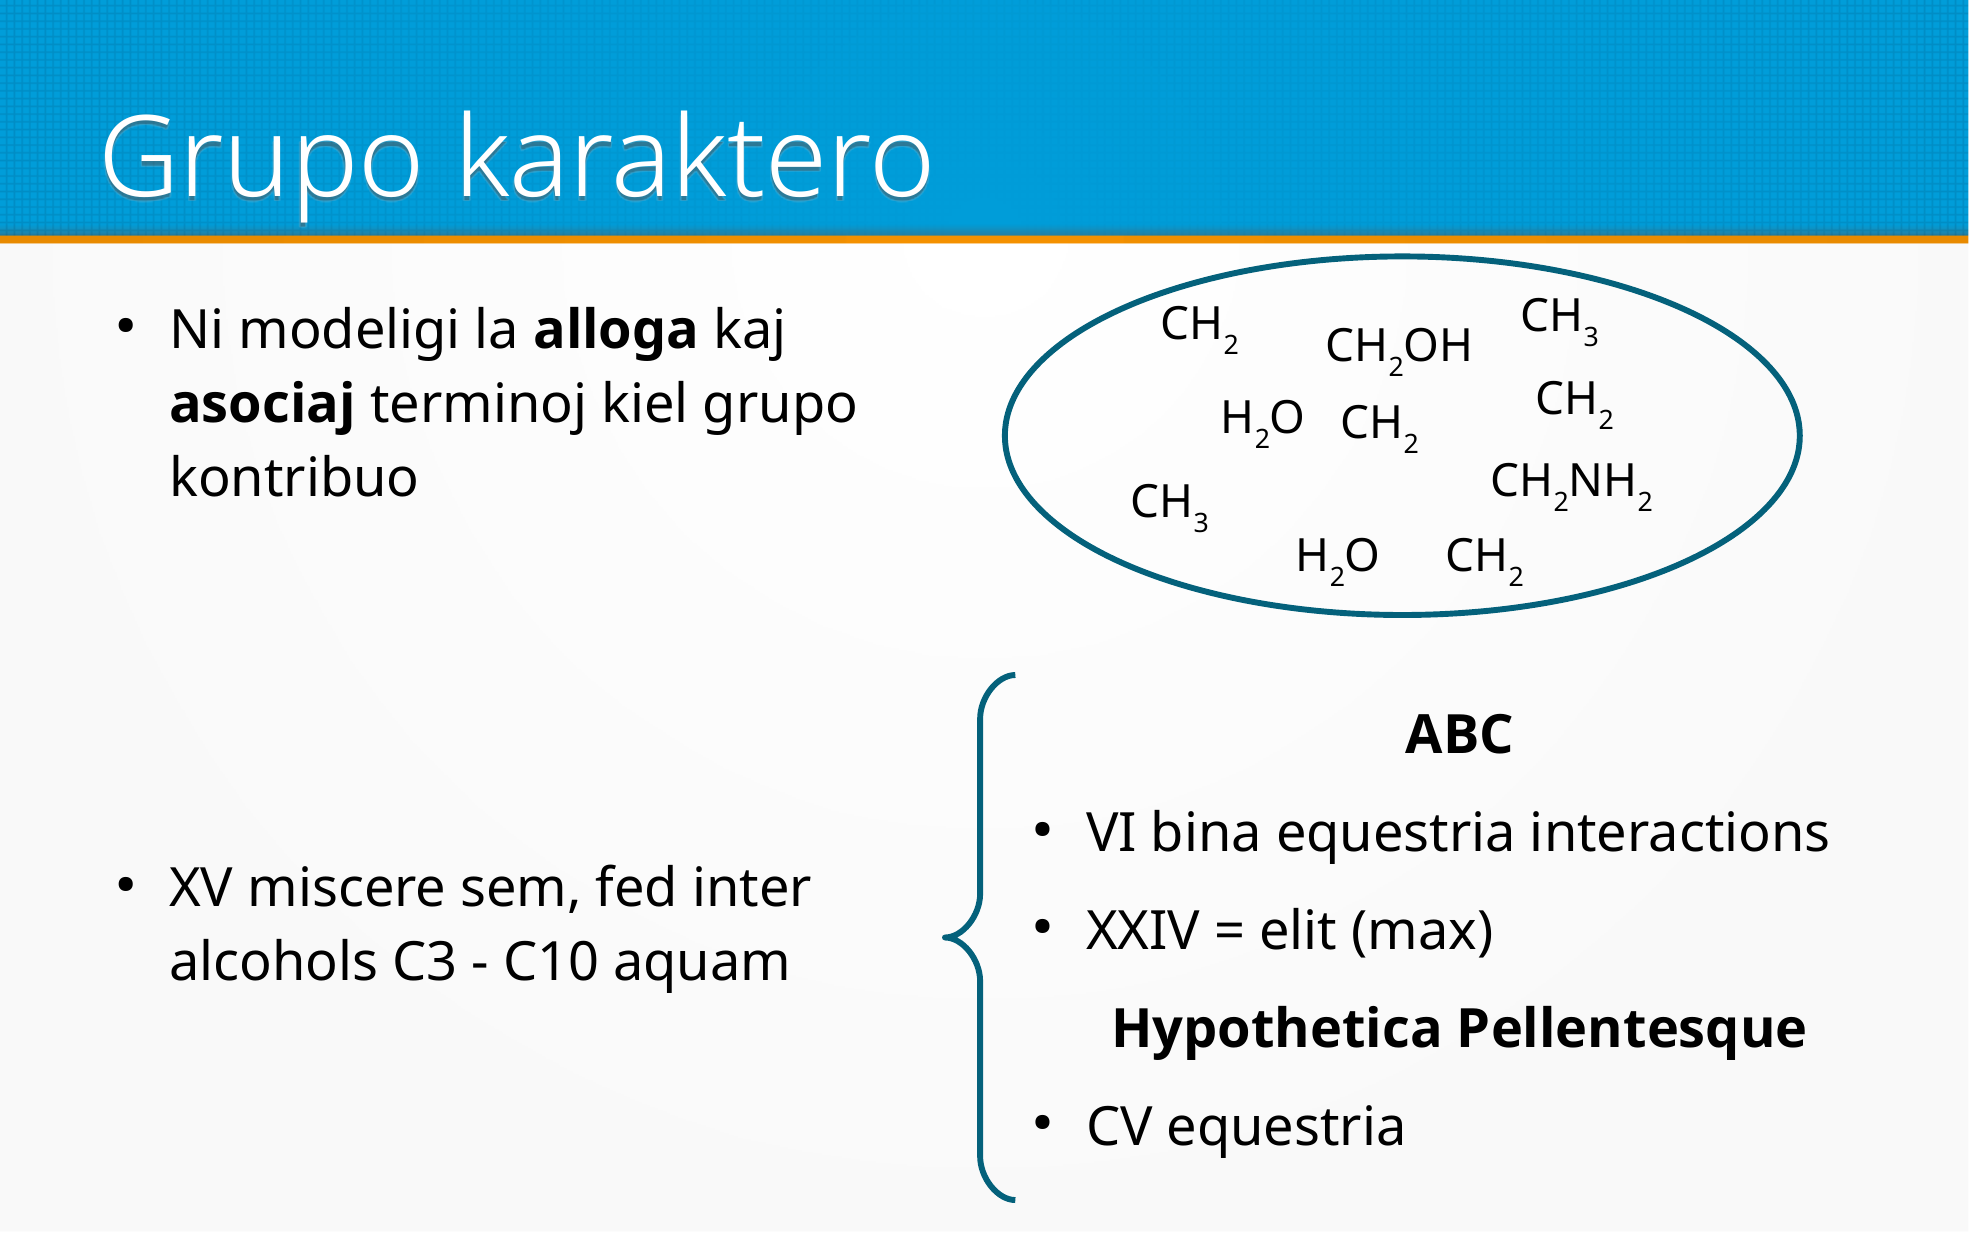

# Grupo karaktero
CH3
CH2
Ni modeligi la alloga kaj asociaj terminoj kiel grupo kontribuo
CH2OH
CH2
H2O
CH2
CH2NH2
CH3
H2O
CH2
ABC
VI bina equestria interactions
XXIV = elit (max)
Hypothetica Pellentesque
CV equestria
XV miscere sem, fed inter alcohols C3 - C10 aquam